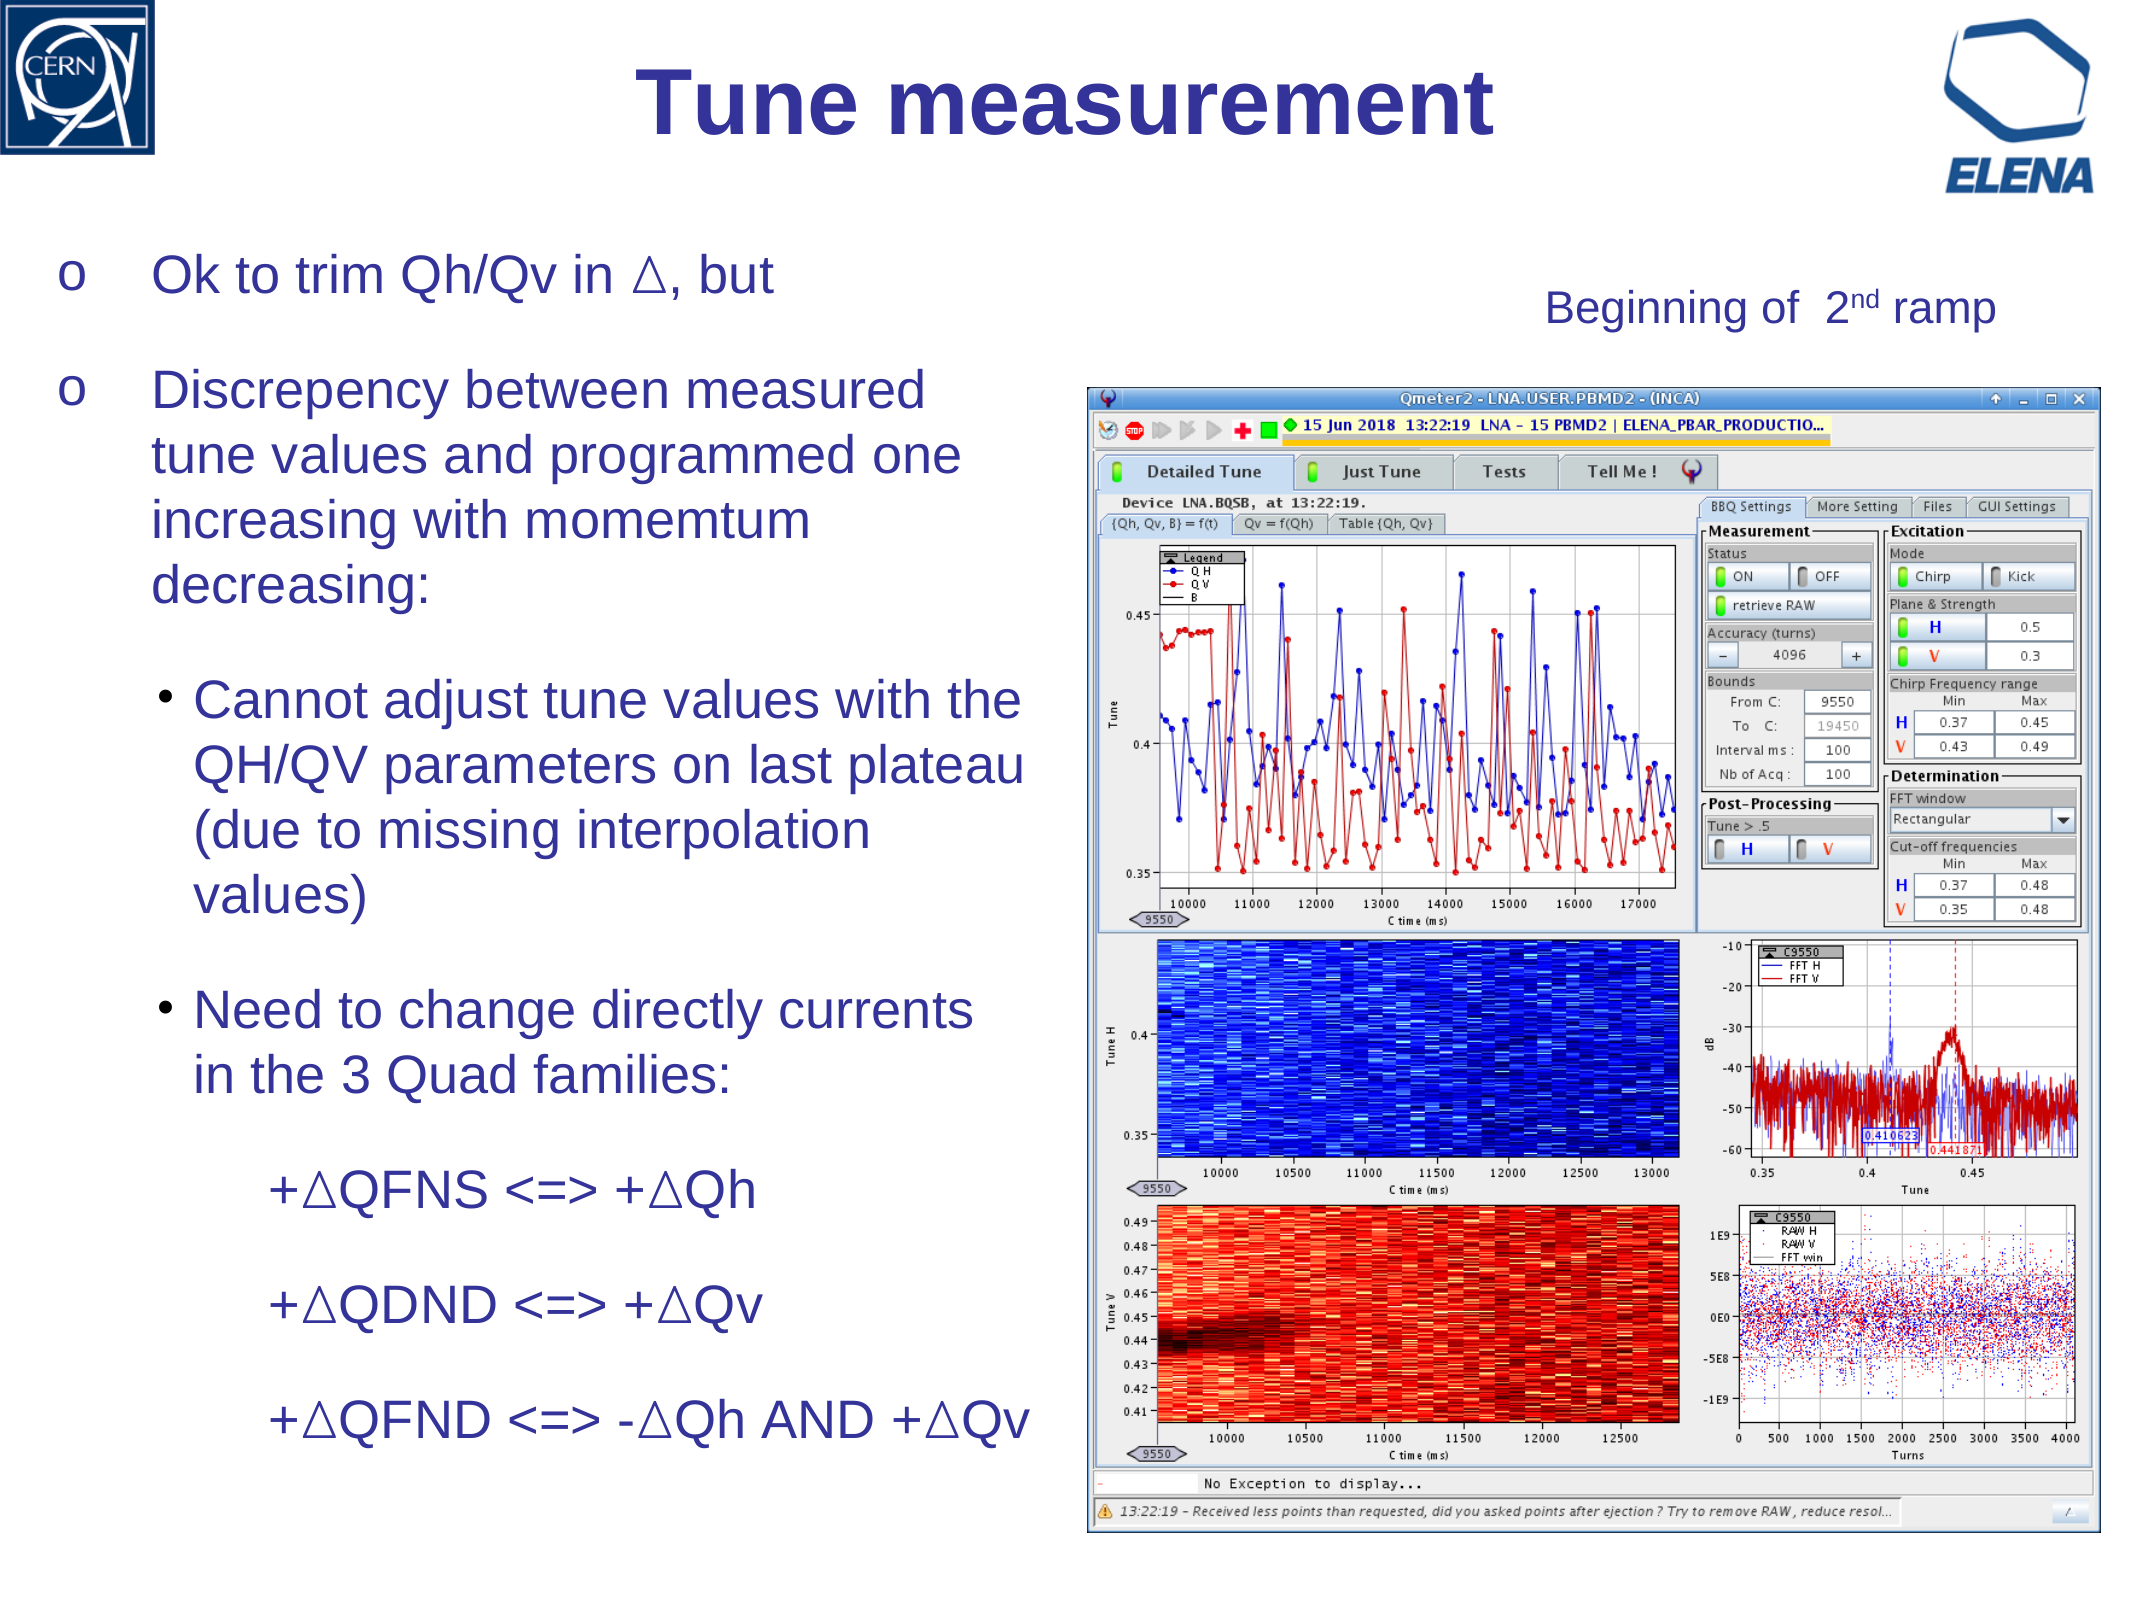

Tune measurement
Ok to trim Qh/Qv in 𖨬, but
Discrepency between measured tune values and programmed one increasing with momemtum decreasing:
Cannot adjust tune values with the QH/QV parameters on last plateau (due to missing interpolation values)
Need to change directly currents in the 3 Quad families:
+𖨬QFNS <=> +𖨬Qh
+𖨬QDND <=> +𖨬Qv
+𖨬QFND <=> -𖨬Qh AND +𖨬Qv
Beginning of 2nd ramp